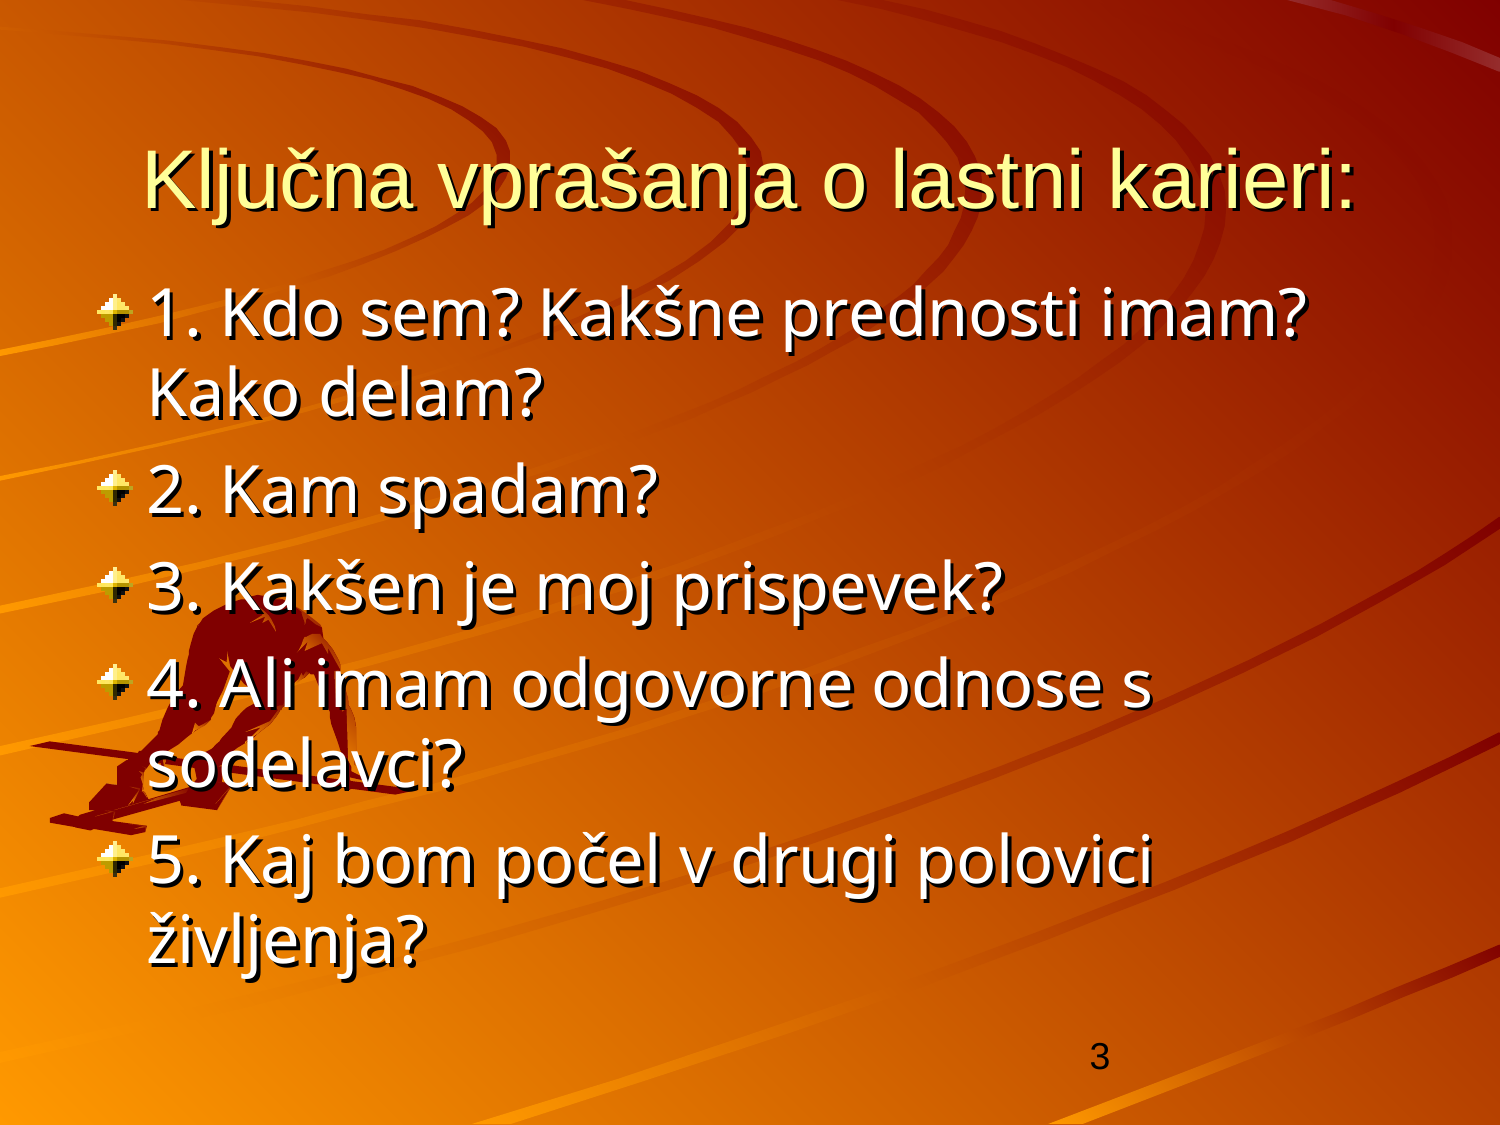

# Ključna vprašanja o lastni karieri:
1. Kdo sem? Kakšne prednosti imam? Kako delam?
2. Kam spadam?
3. Kakšen je moj prispevek?
4. Ali imam odgovorne odnose s sodelavci?
5. Kaj bom počel v drugi polovici življenja?
3